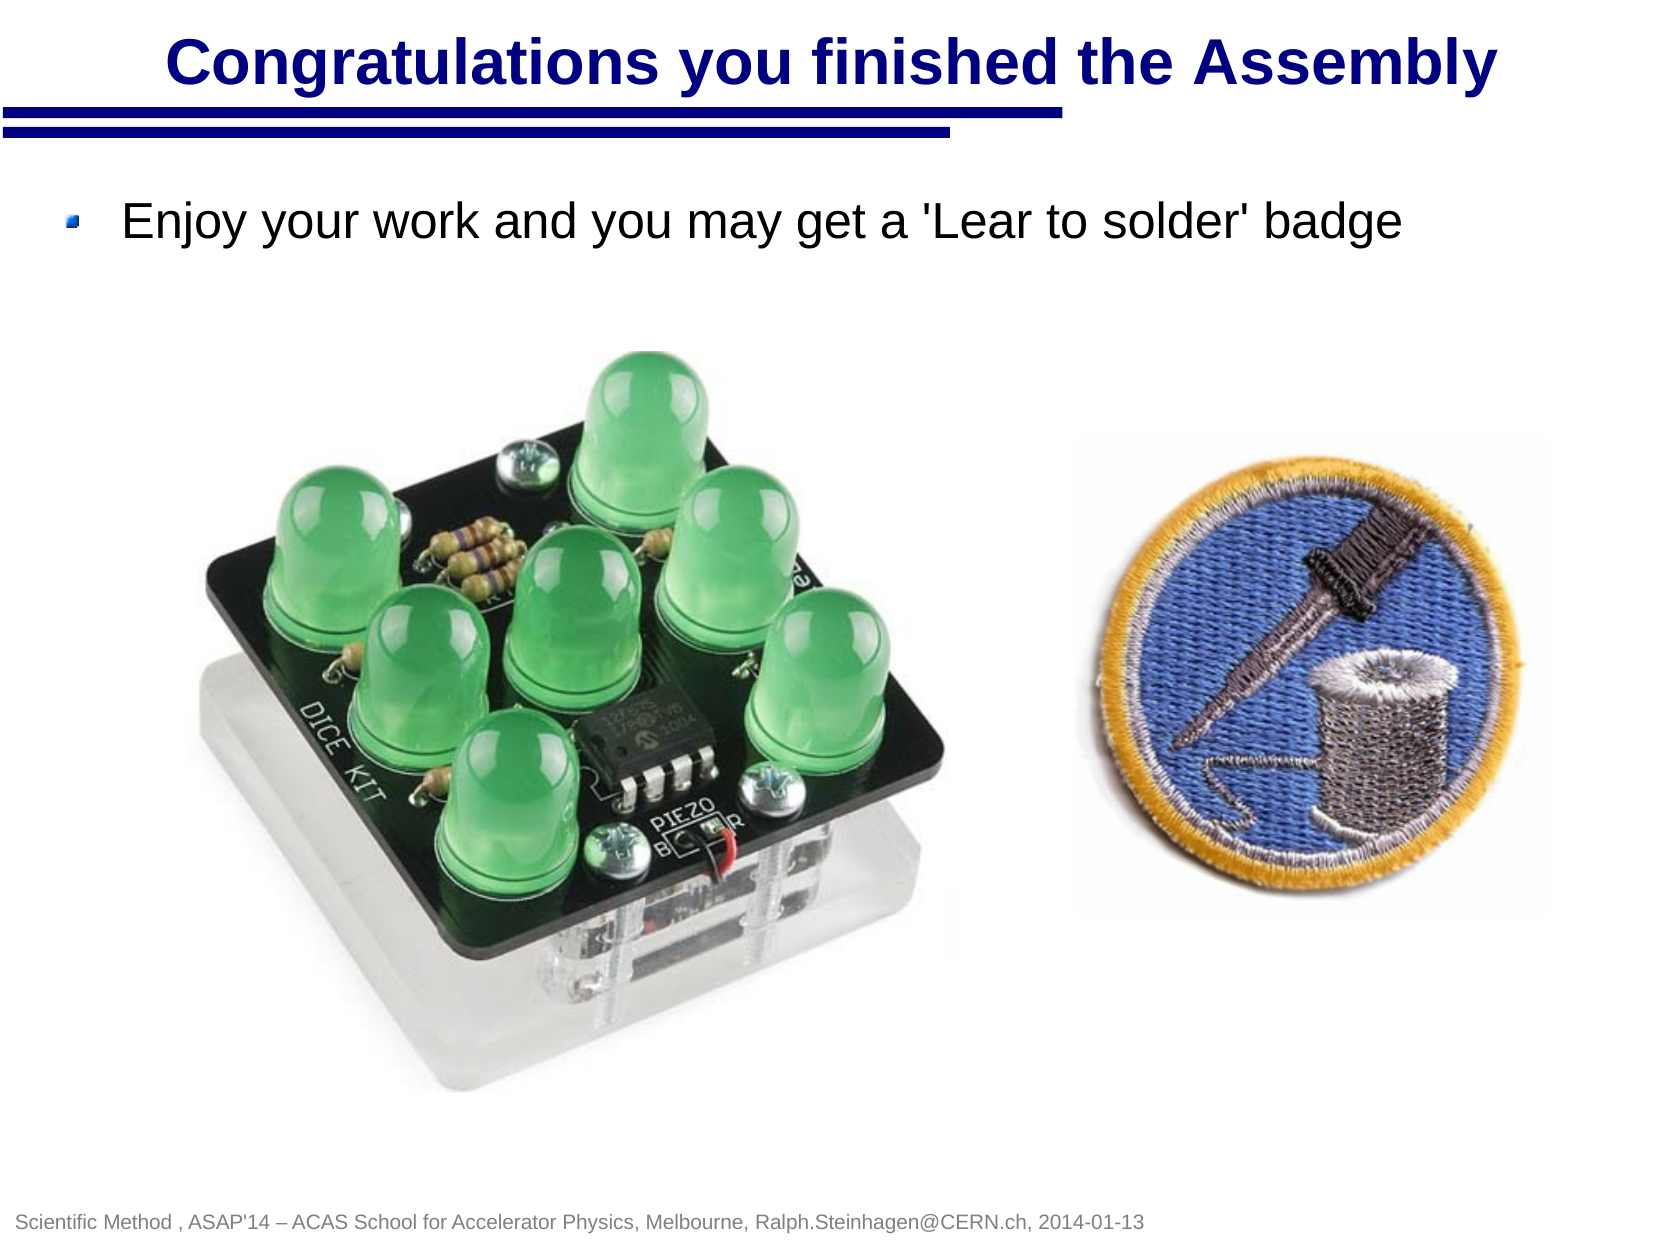

# Congratulations you finished the Assembly
Enjoy your work and you may get a 'Lear to solder' badge